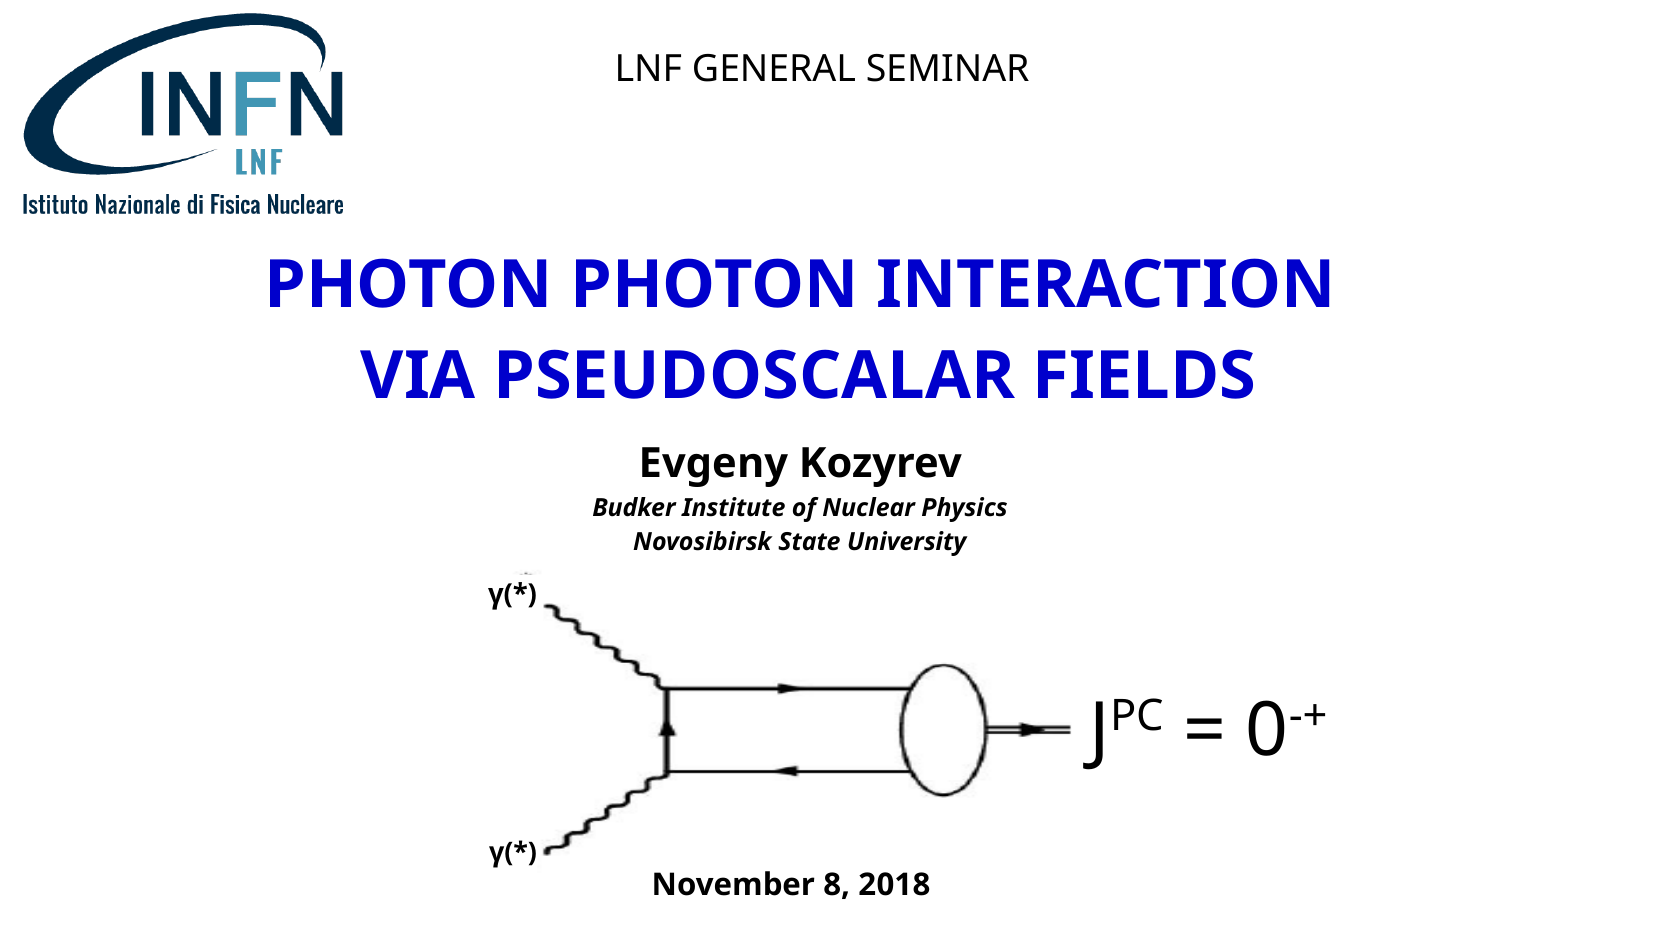

LNF GENERAL SEMINAR
PHOTON PHOTON INTERACTION
VIA PSEUDOSCALAR FIELDS
Evgeny Kozyrev
Budker Institute of Nuclear Physics
Novosibirsk State University
γ(*)
JPC = 0-+
η'
γ(*)
November 8, 2018